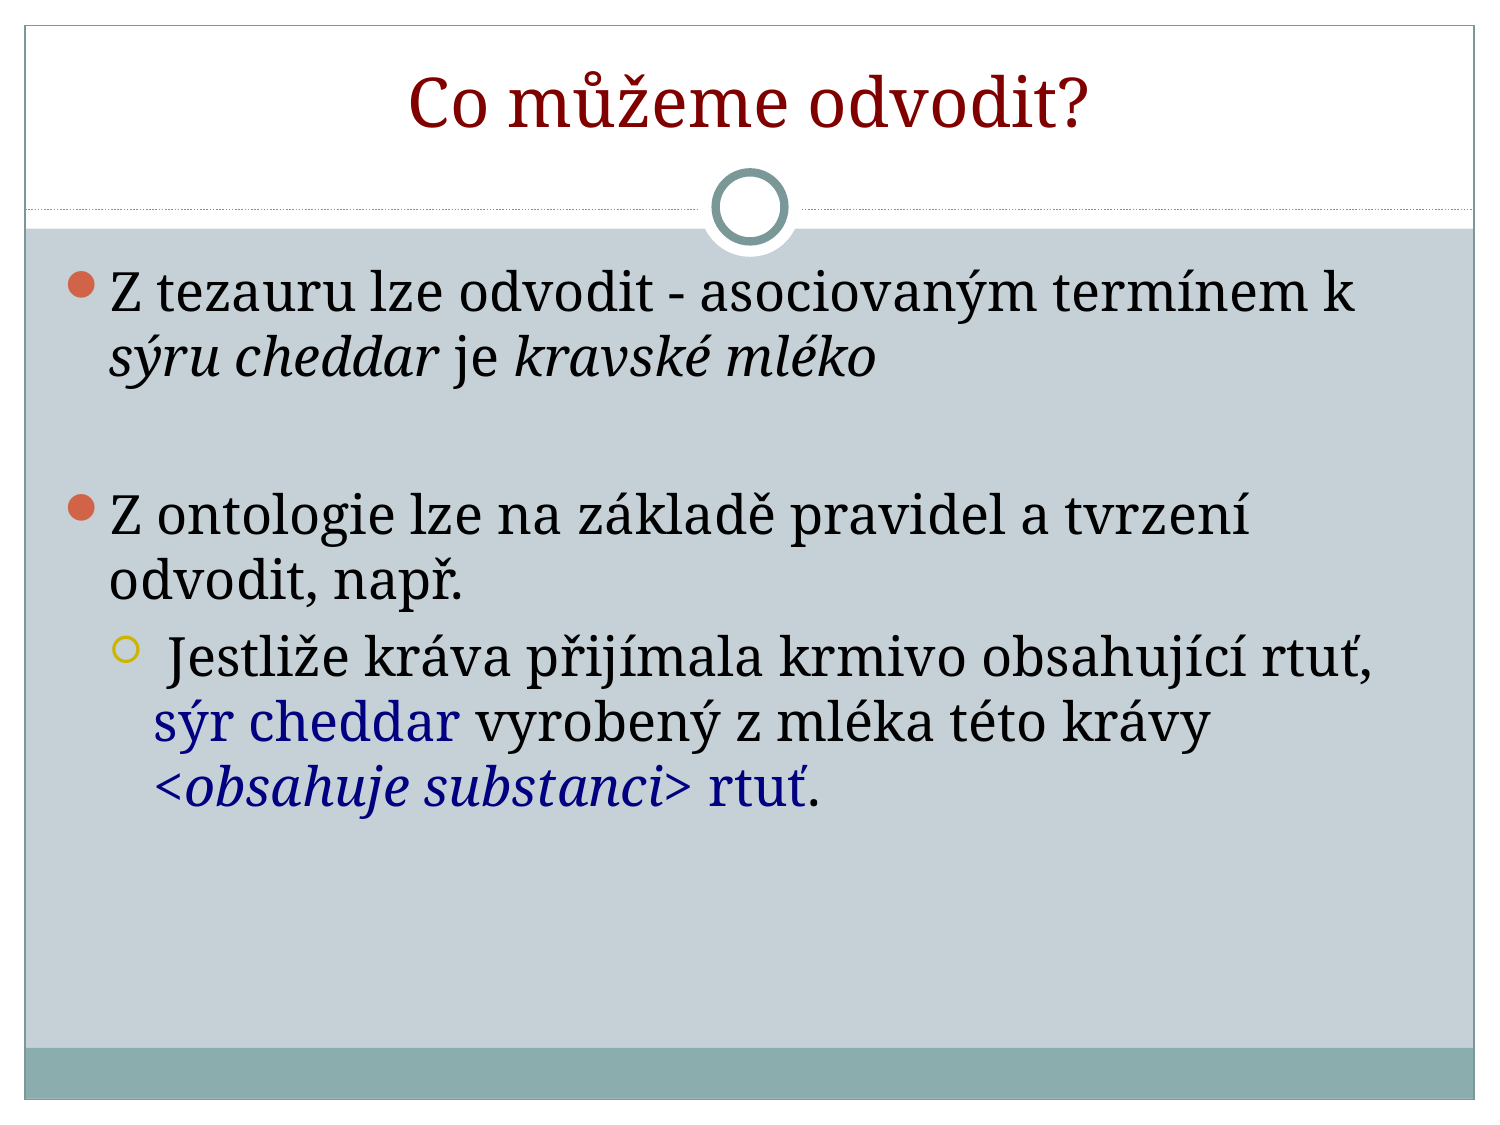

# Co můžeme odvodit?
Z tezauru lze odvodit - asociovaným termínem k sýru cheddar je kravské mléko
Z ontologie lze na základě pravidel a tvrzení odvodit, např.
 Jestliže kráva přijímala krmivo obsahující rtuť, sýr cheddar vyrobený z mléka této krávy <obsahuje substanci> rtuť.